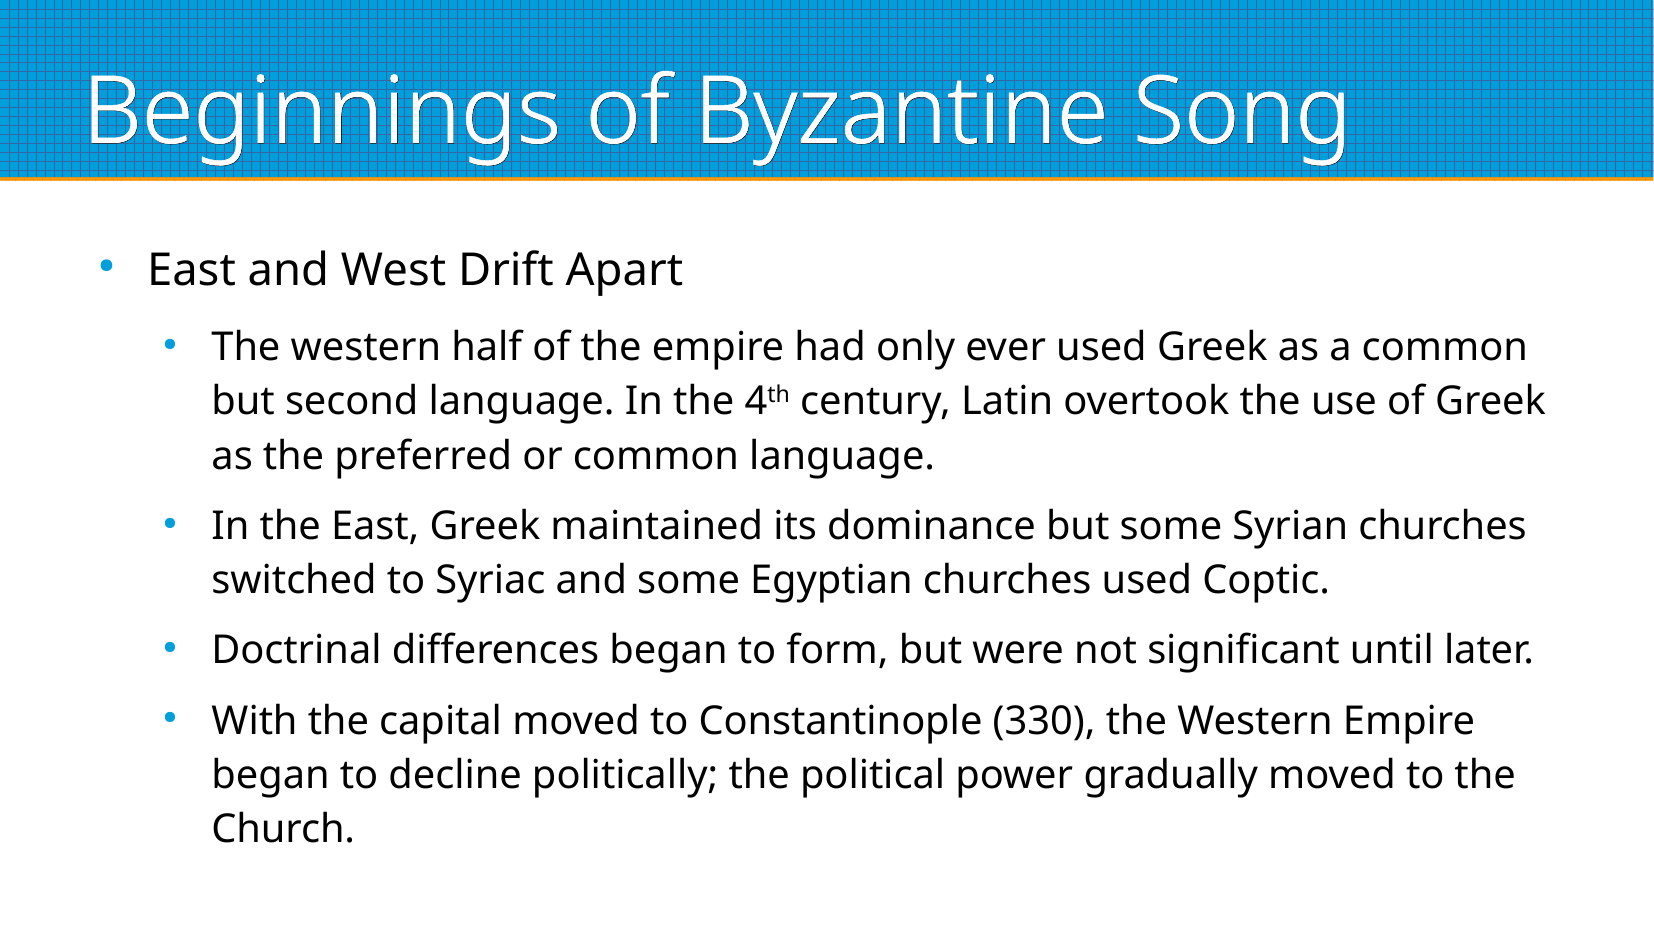

# Beginnings of Byzantine Song
East and West Drift Apart
The western half of the empire had only ever used Greek as a common but second language. In the 4th century, Latin overtook the use of Greek as the preferred or common language.
In the East, Greek maintained its dominance but some Syrian churches switched to Syriac and some Egyptian churches used Coptic.
Doctrinal differences began to form, but were not significant until later.
With the capital moved to Constantinople (330), the Western Empire began to decline politically; the political power gradually moved to the Church.